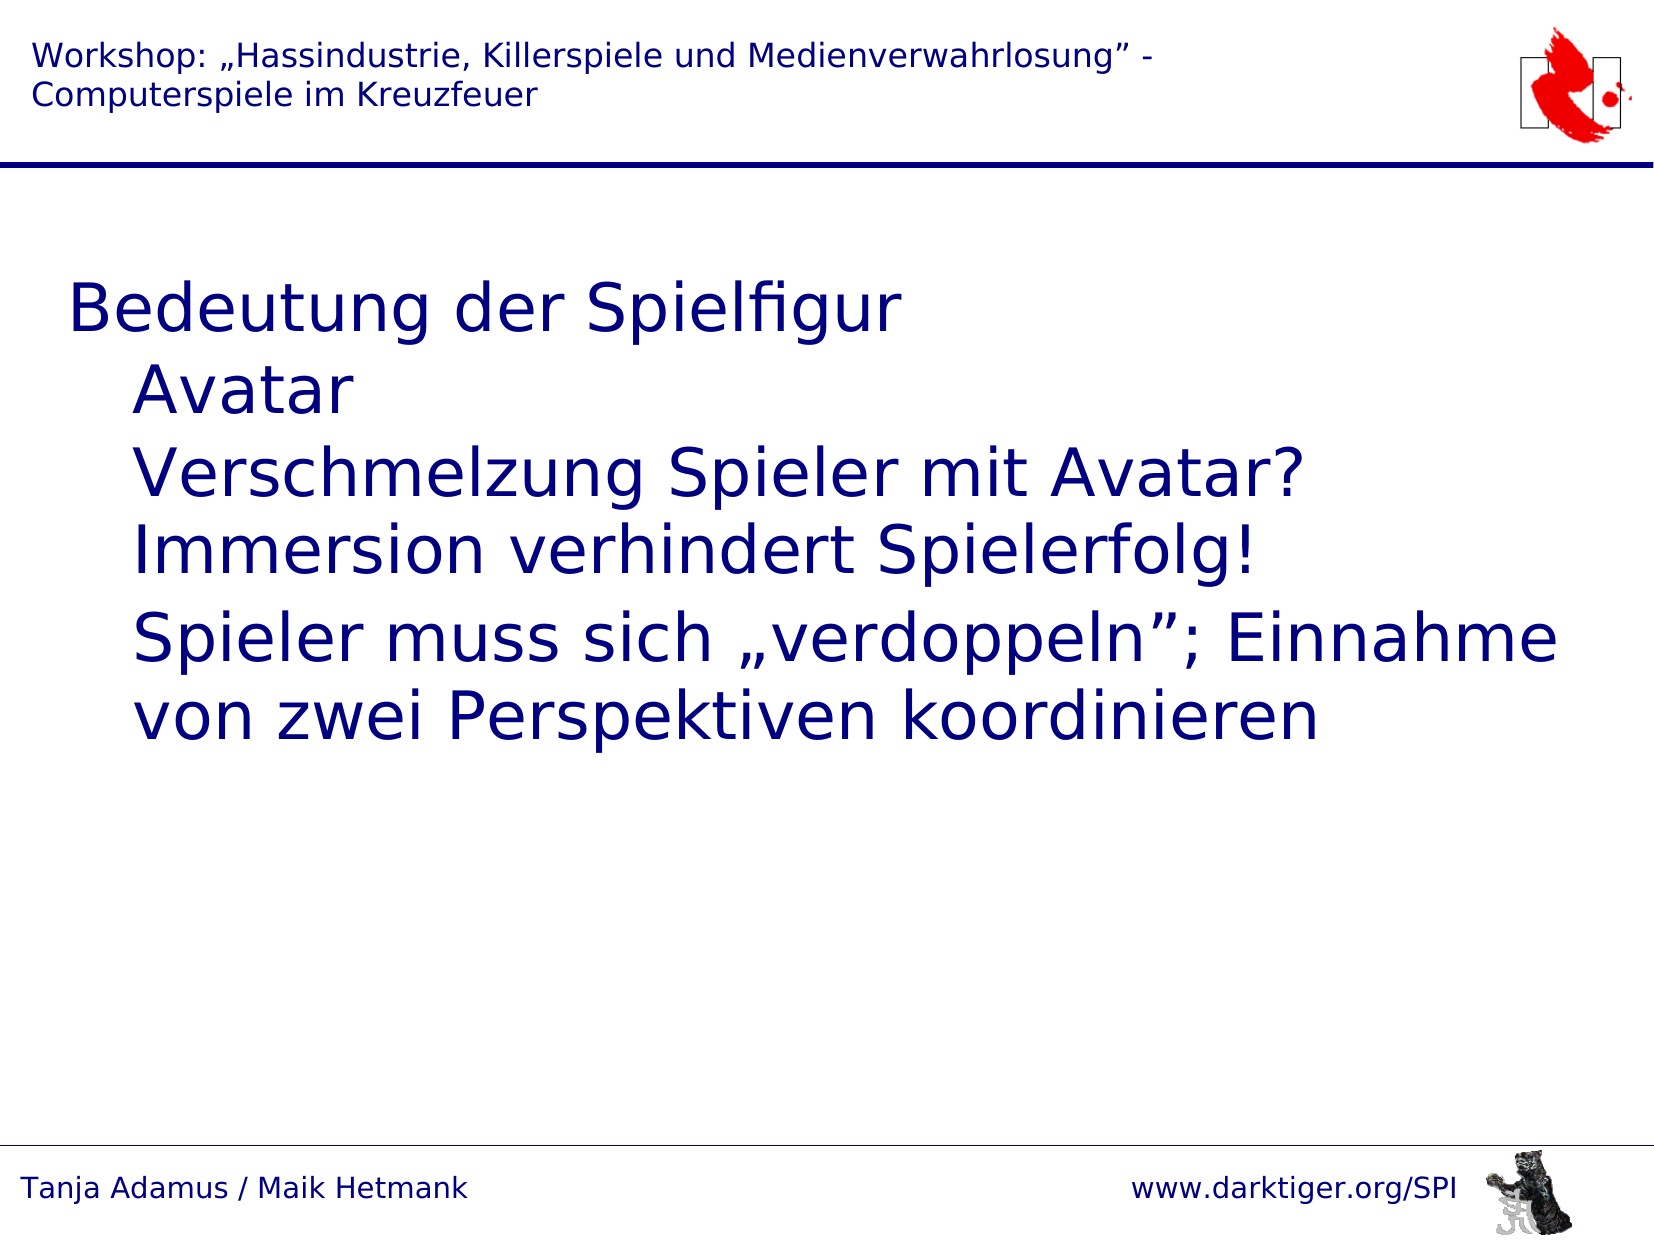

Workshop: „Hassindustrie, Killerspiele und Medienverwahrlosung” - Computerspiele im Kreuzfeuer
Bedeutung der Spielfigur
Avatar
Verschmelzung Spieler mit Avatar?
Immersion verhindert Spielerfolg!
Spieler muss sich „verdoppeln”; Einnahme von zwei Perspektiven koordinieren